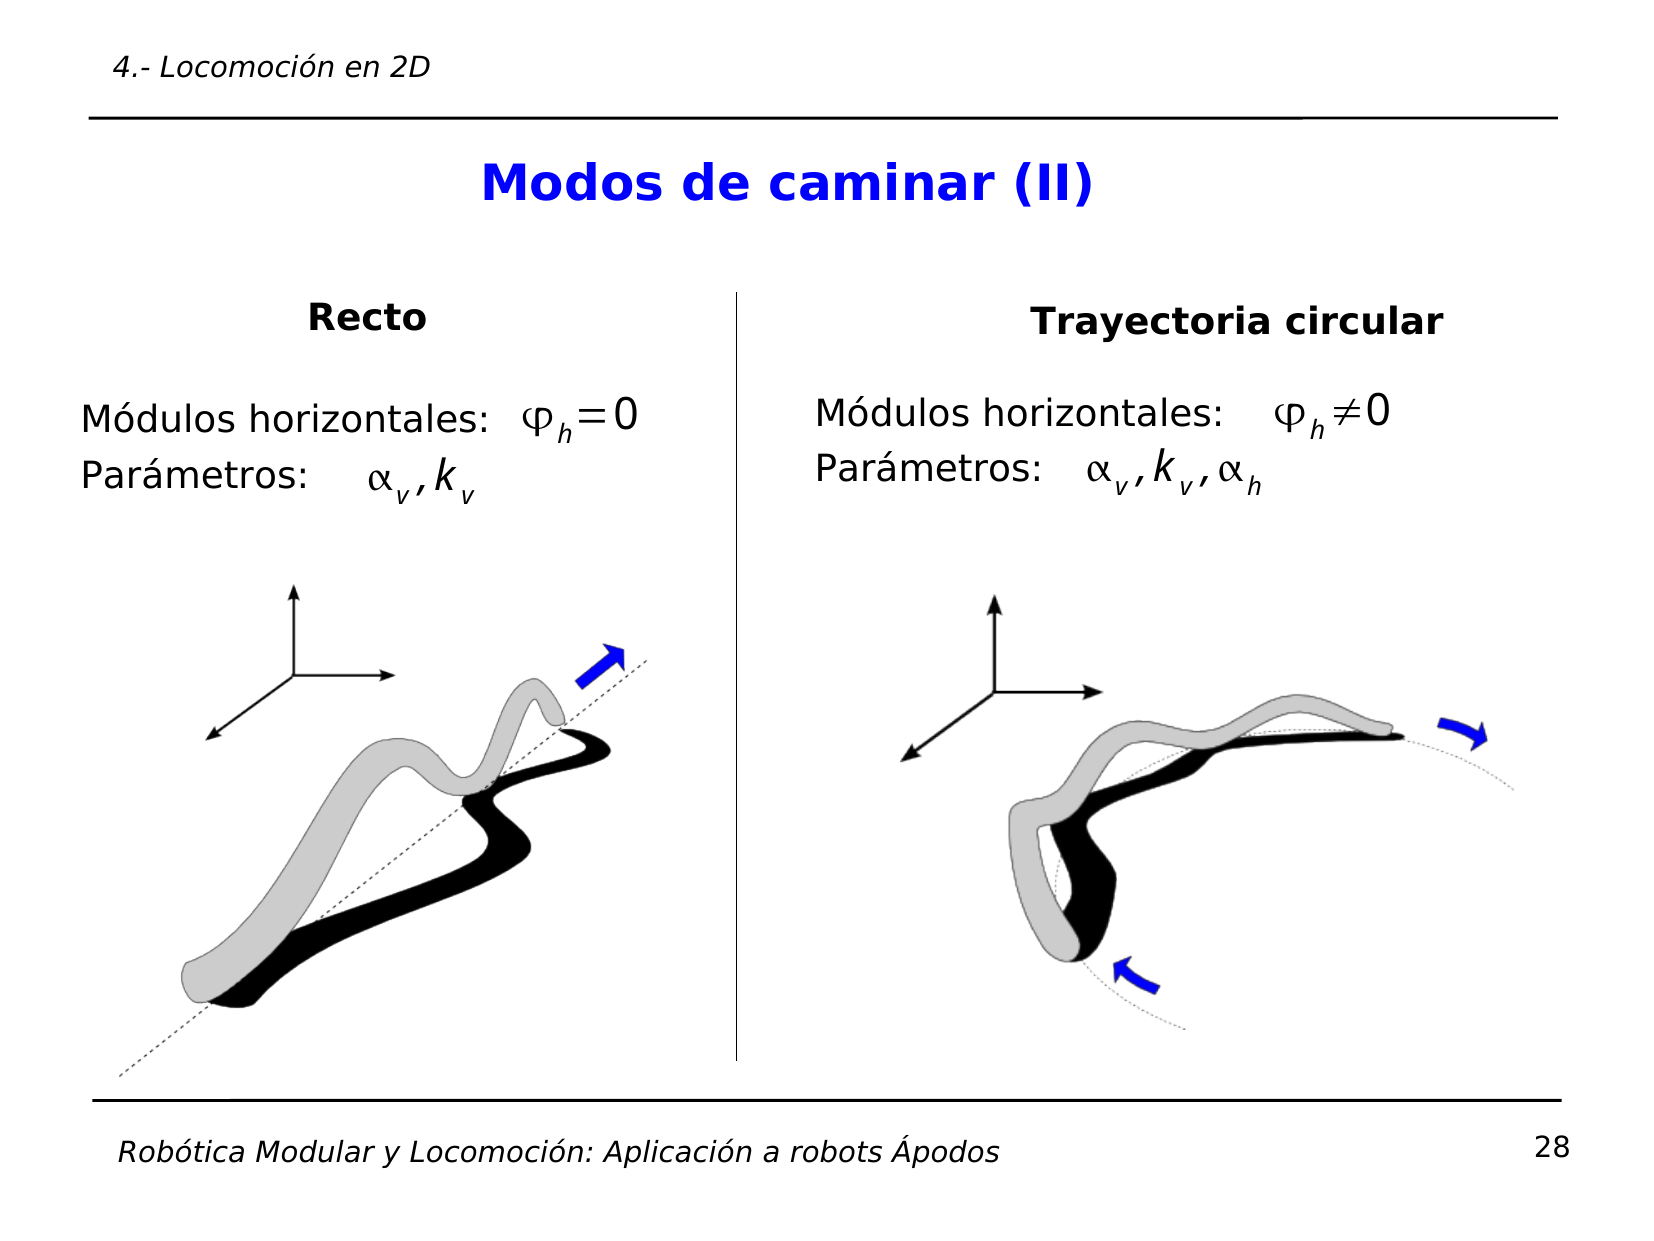

4.- Locomoción en 2D
Modos de caminar (II)
Recto
Trayectoria circular
 Módulos horizontales:
 Parámetros:
 Módulos horizontales:
 Parámetros:
Robótica Modular y Locomoción: Aplicación a robots Ápodos
28